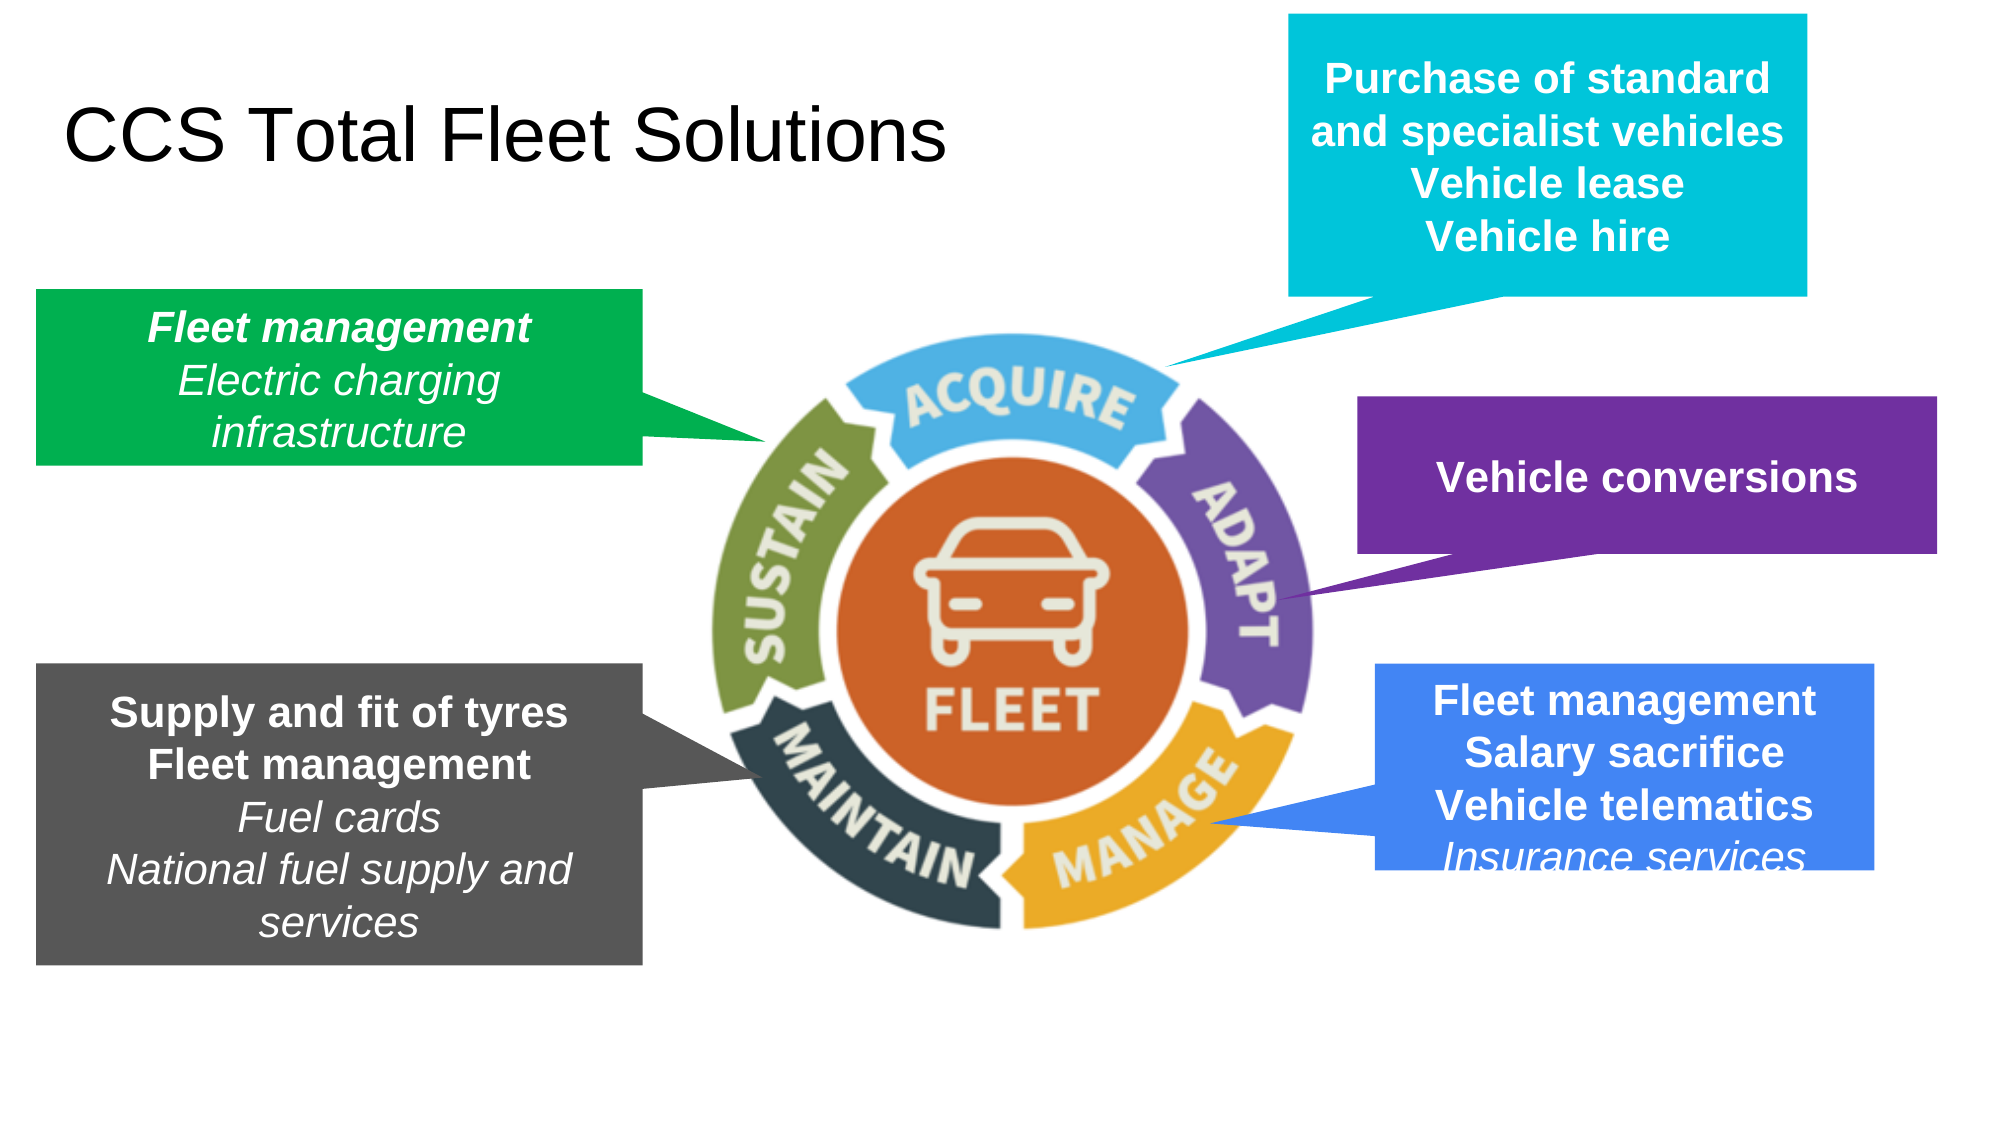

Purchase of standard and specialist vehicles
Vehicle lease
Vehicle hire
# CCS Total Fleet Solutions
Fleet management
Electric charging infrastructure
Vehicle conversions
Supply and fit of tyres
Fleet management
Fuel cards
National fuel supply and services
Fleet management
Salary sacrifice
Vehicle telematics
Insurance services